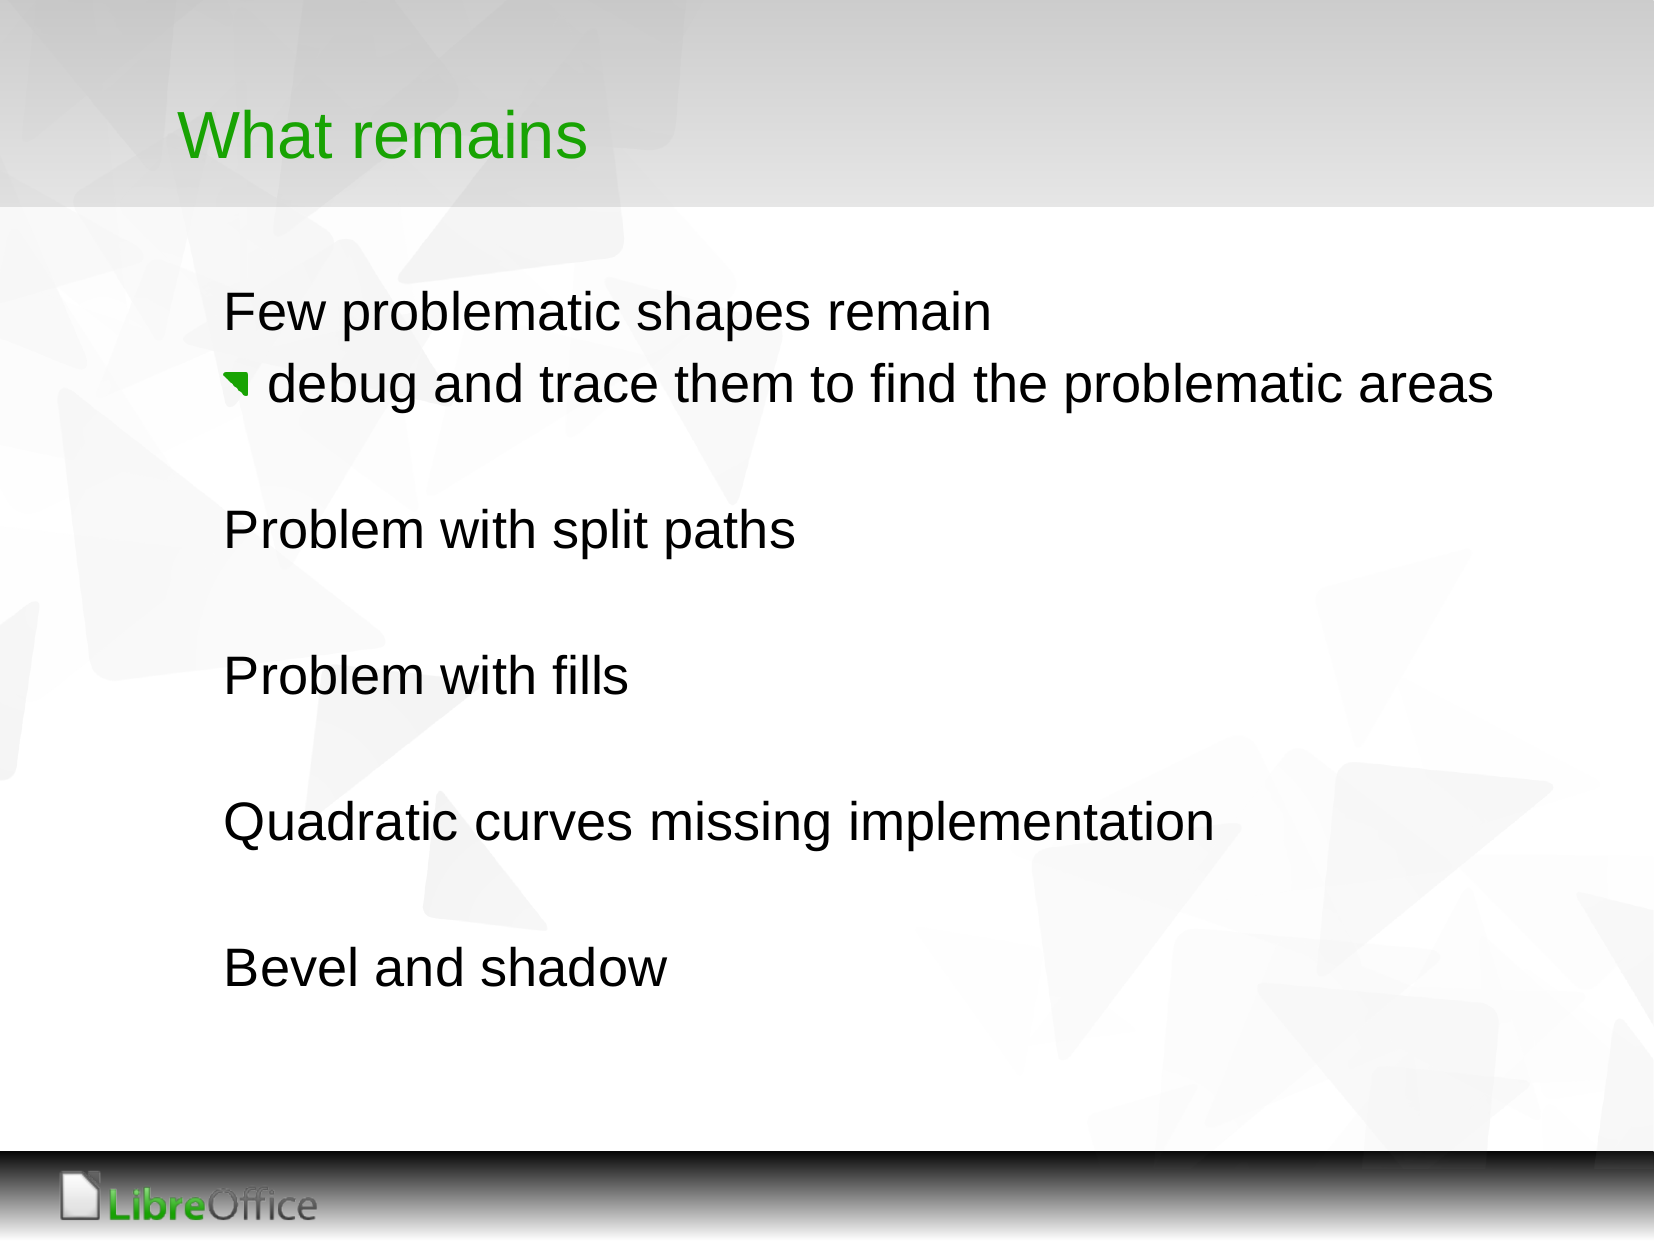

# What remains
Few problematic shapes remain
debug and trace them to find the problematic areas
Problem with split paths
Problem with fills
Quadratic curves missing implementation
Bevel and shadow